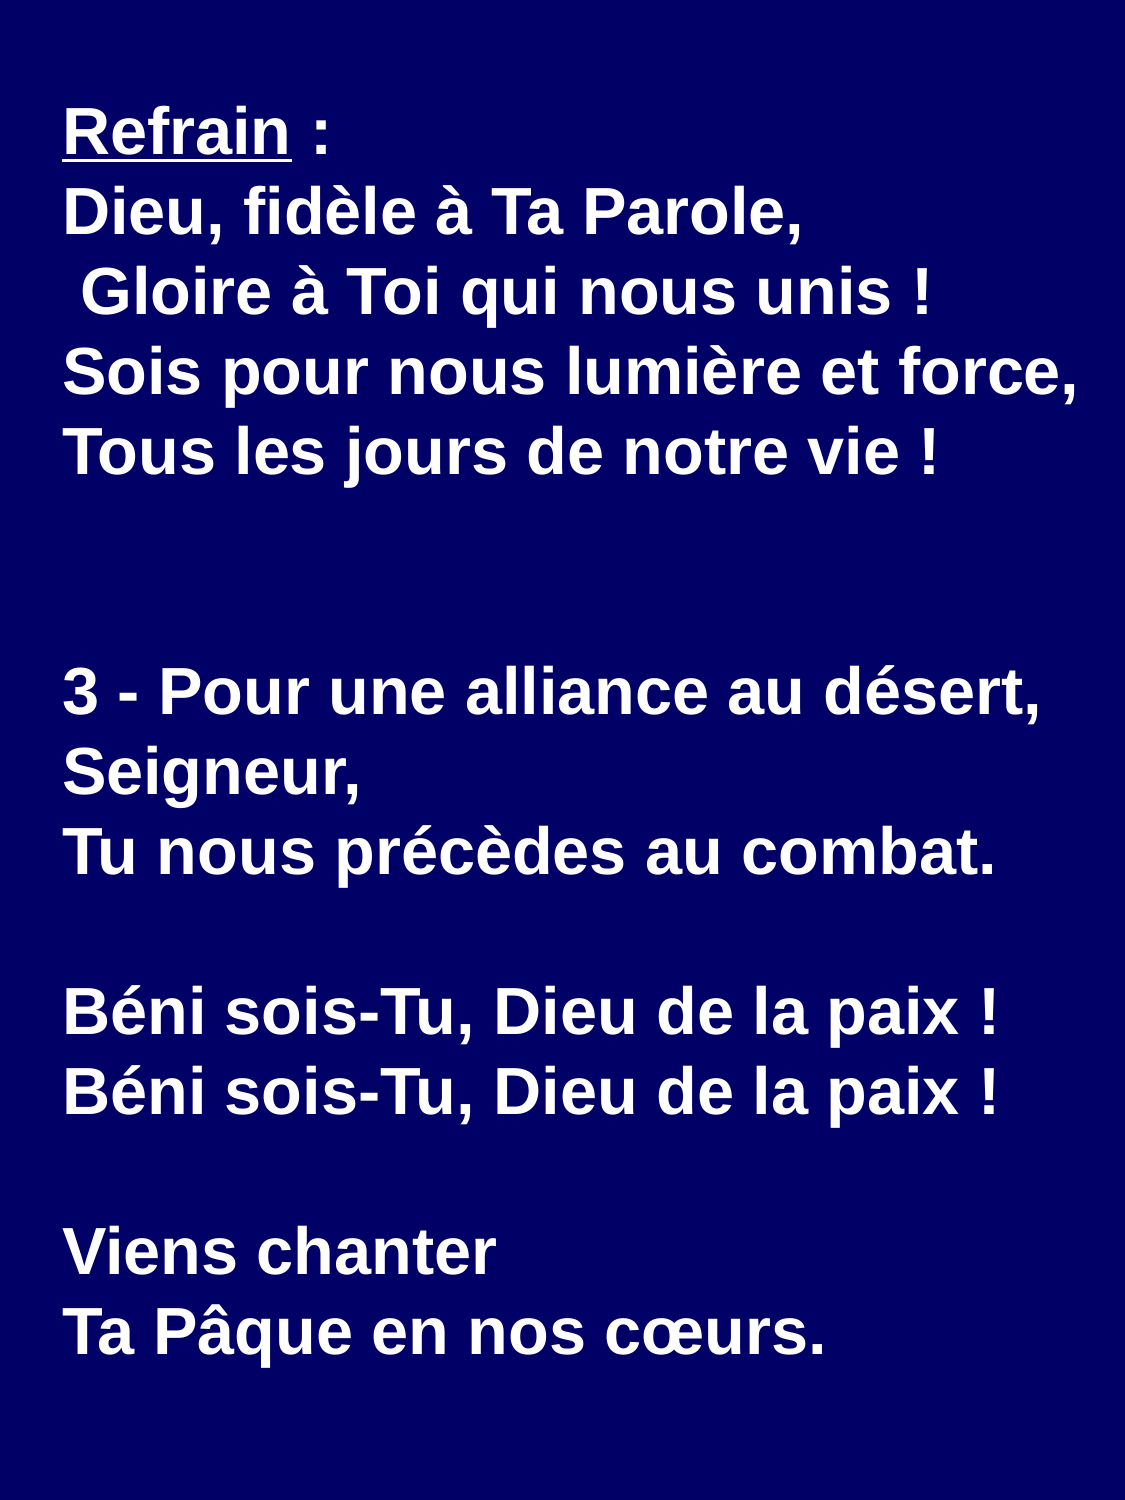

Refrain :
Dieu, fidèle à Ta Parole,
 Gloire à Toi qui nous unis !
Sois pour nous lumière et force,
Tous les jours de notre vie !
3 - Pour une alliance au désert,
Seigneur,
Tu nous précèdes au combat.
Béni sois-Tu, Dieu de la paix !
Béni sois-Tu, Dieu de la paix !
Viens chanter
Ta Pâque en nos cœurs.